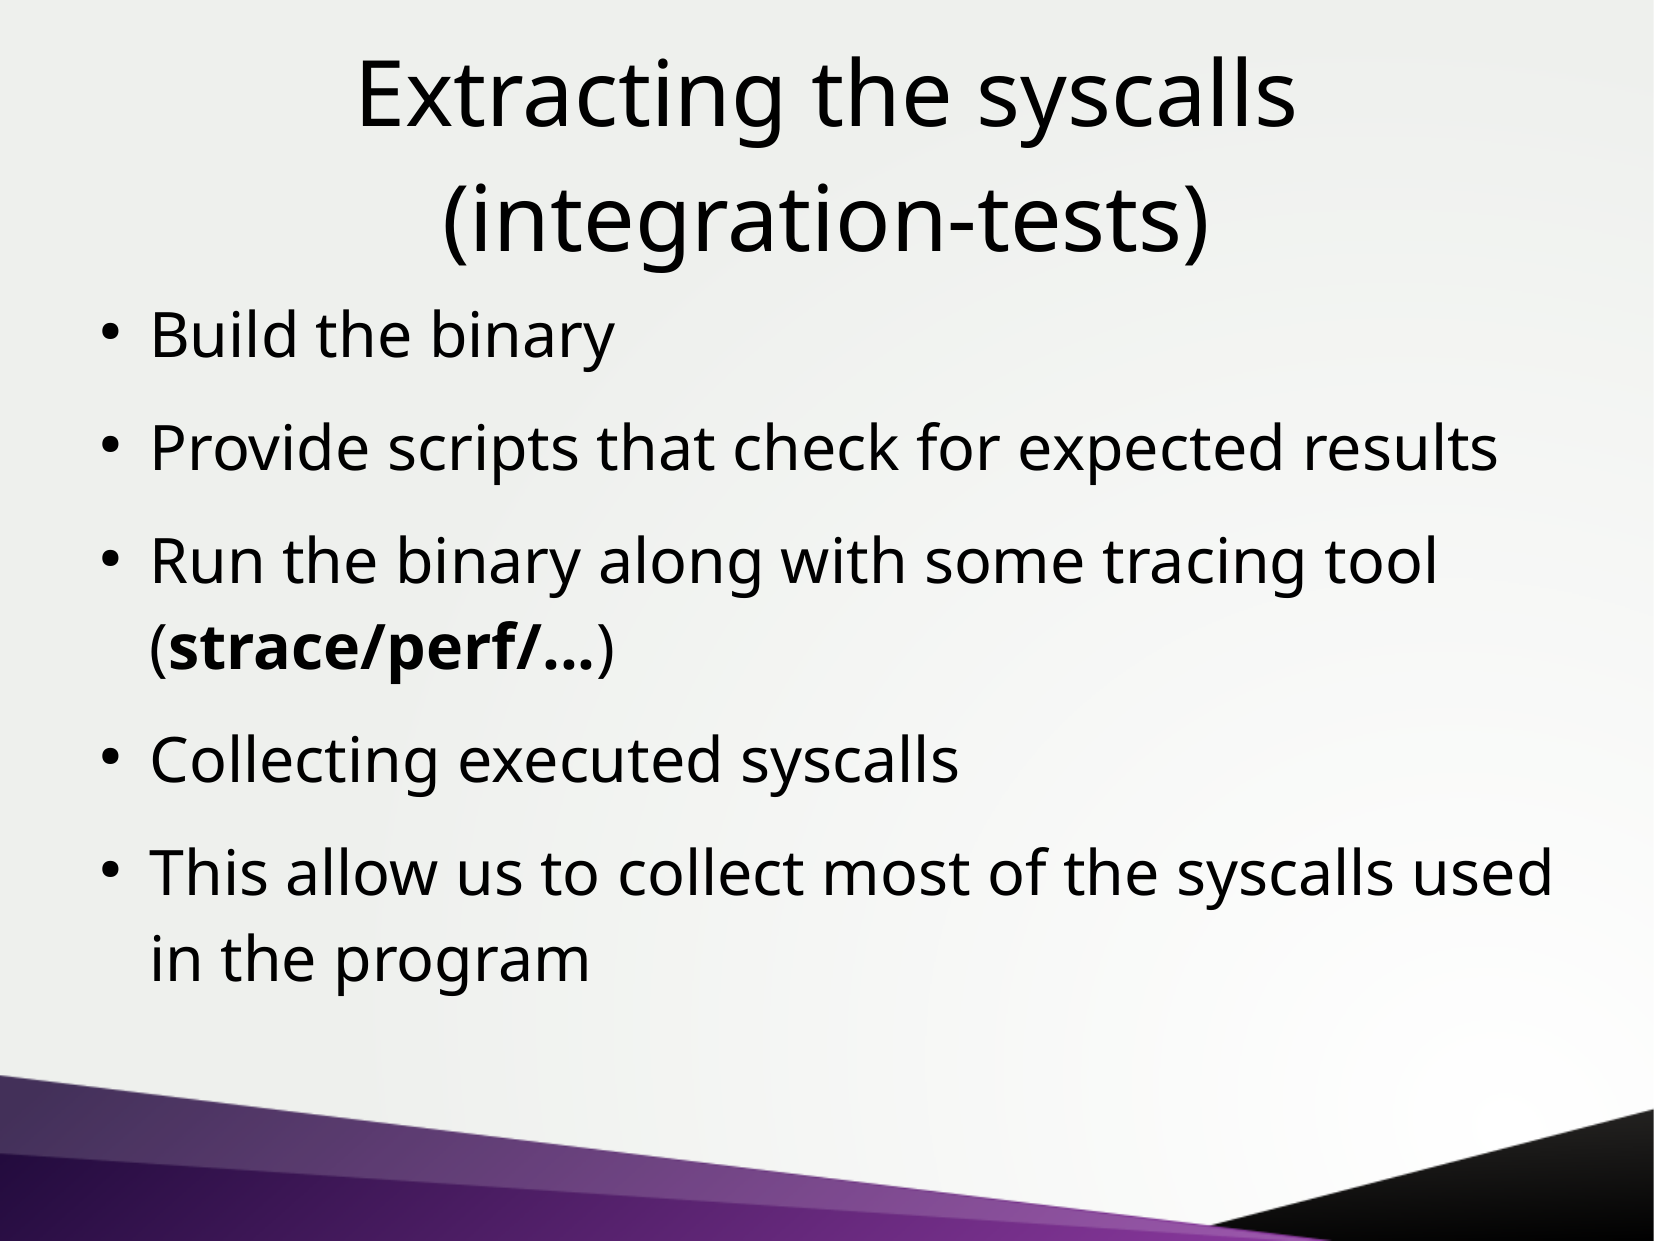

# Extracting the syscalls (integration-tests)
Build the binary
Provide scripts that check for expected results
Run the binary along with some tracing tool (strace/perf/...)
Collecting executed syscalls
This allow us to collect most of the syscalls used in the program